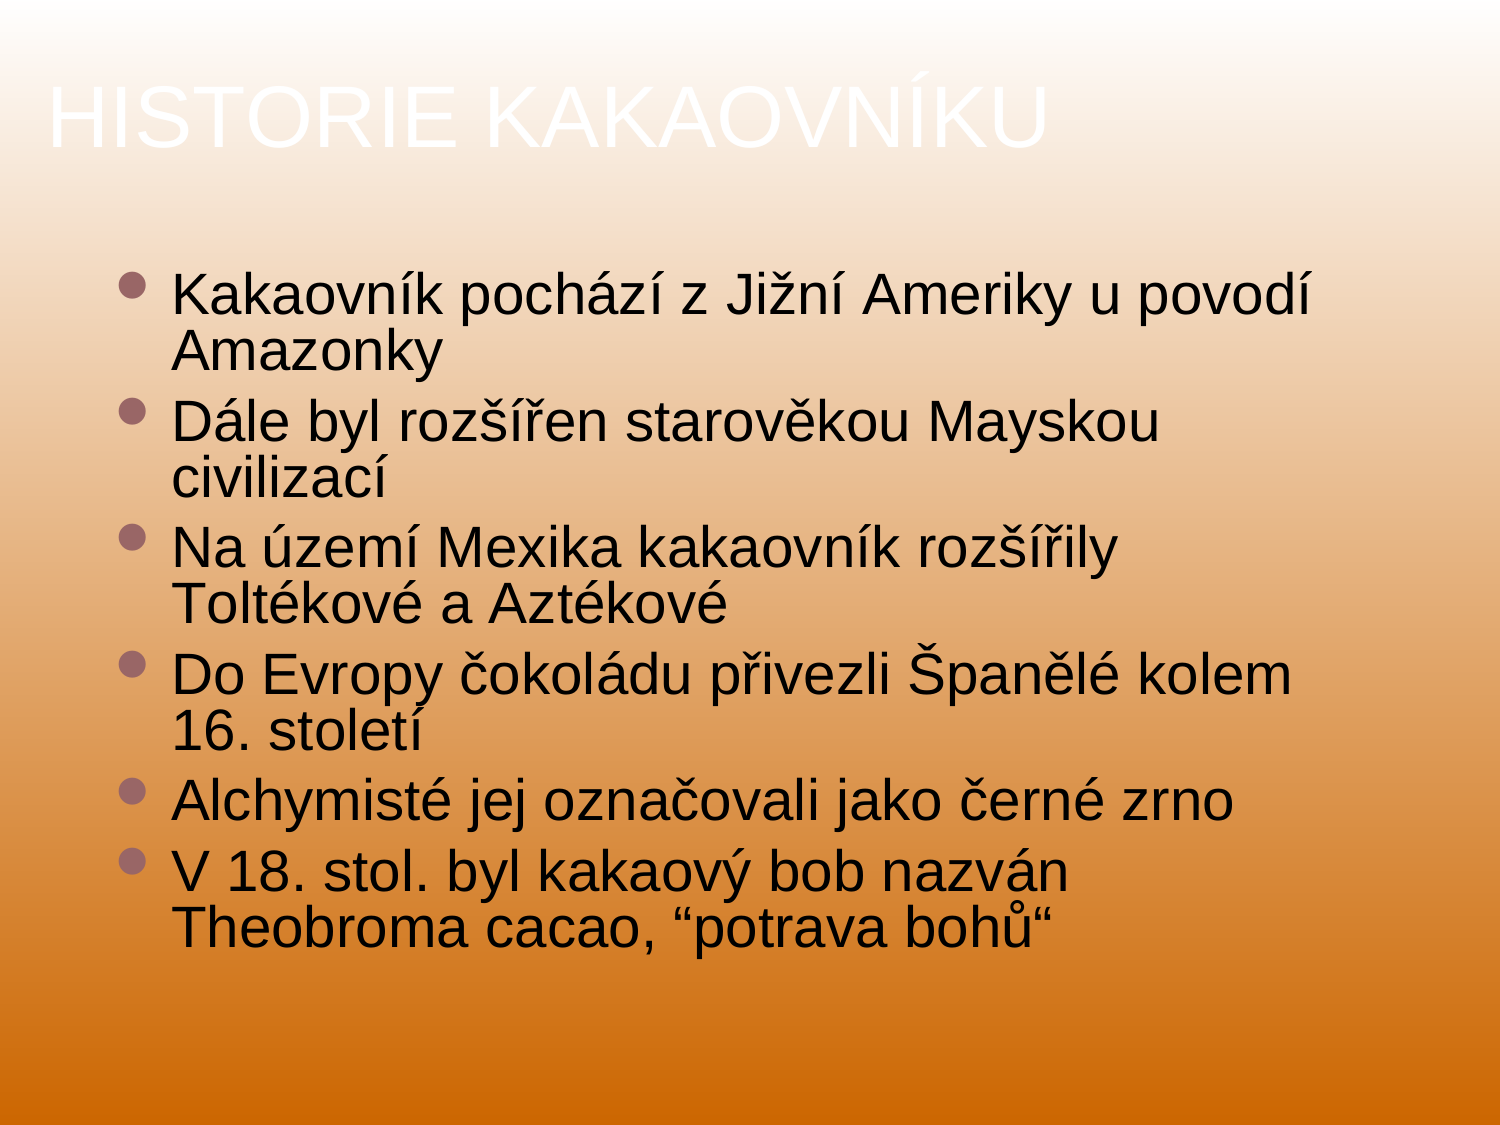

# HISTORIE KAKAOVNÍKU
Kakaovník pochází z Jižní Ameriky u povodí Amazonky
Dále byl rozšířen starověkou Mayskou civilizací
Na území Mexika kakaovník rozšířily Toltékové a Aztékové
Do Evropy čokoládu přivezli Španělé kolem 16. století
Alchymisté jej označovali jako černé zrno
V 18. stol. byl kakaový bob nazván Theobroma cacao, “potrava bohů“